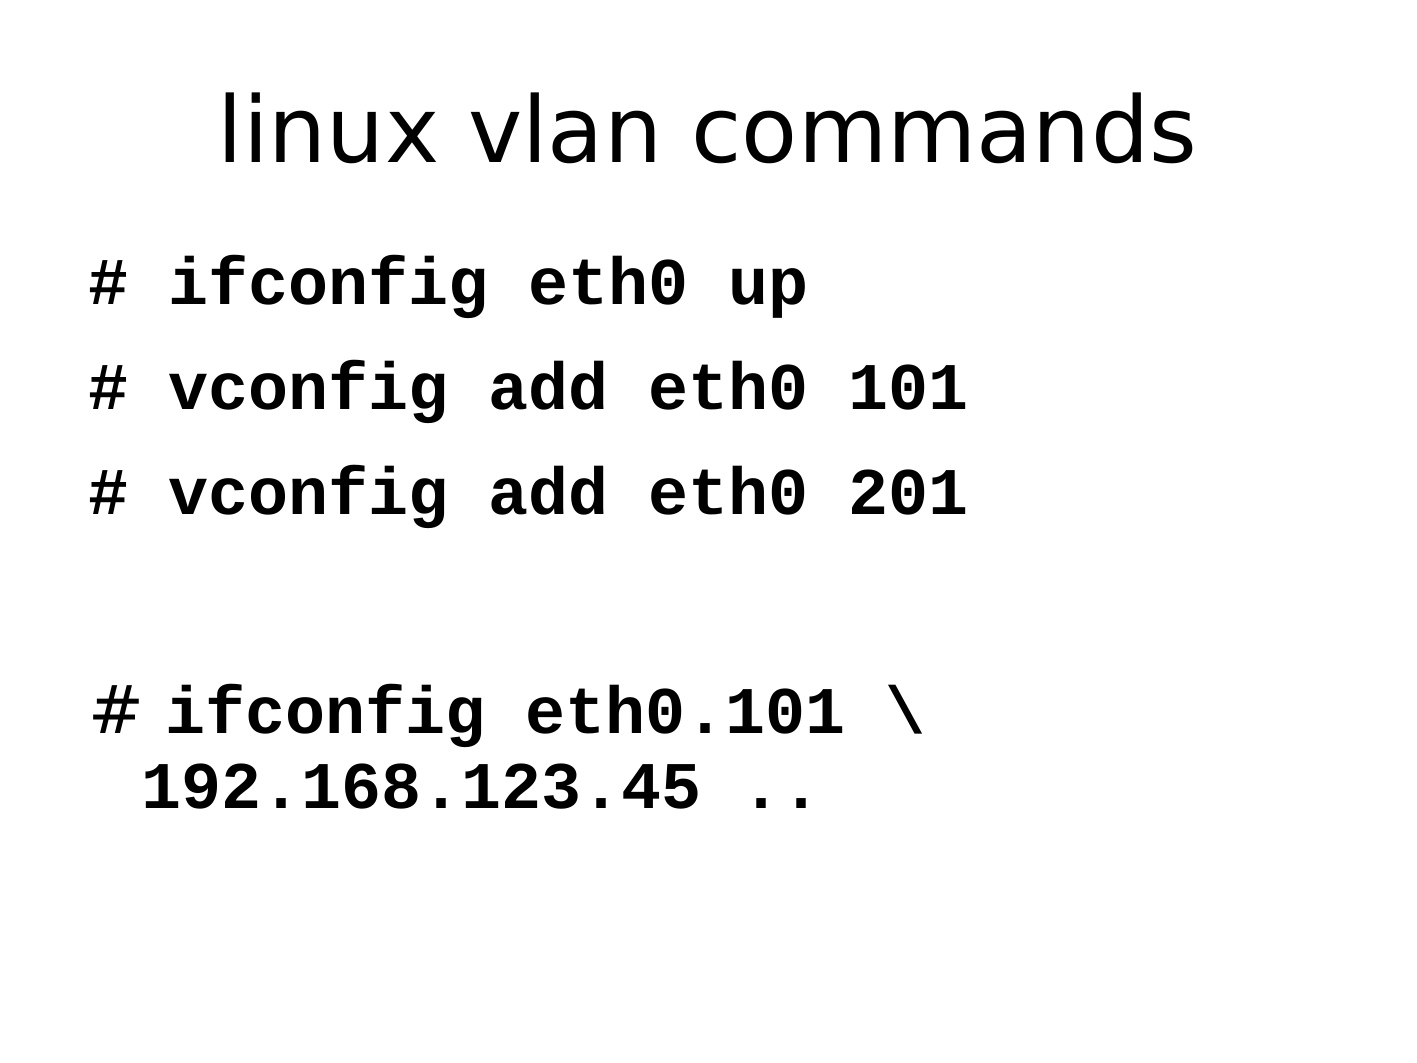

# linux vlan commands
# ifconfig eth0 up
# vconfig add eth0 101
# vconfig add eth0 201
# ifconfig eth0.101 \ 192.168.123.45 ..